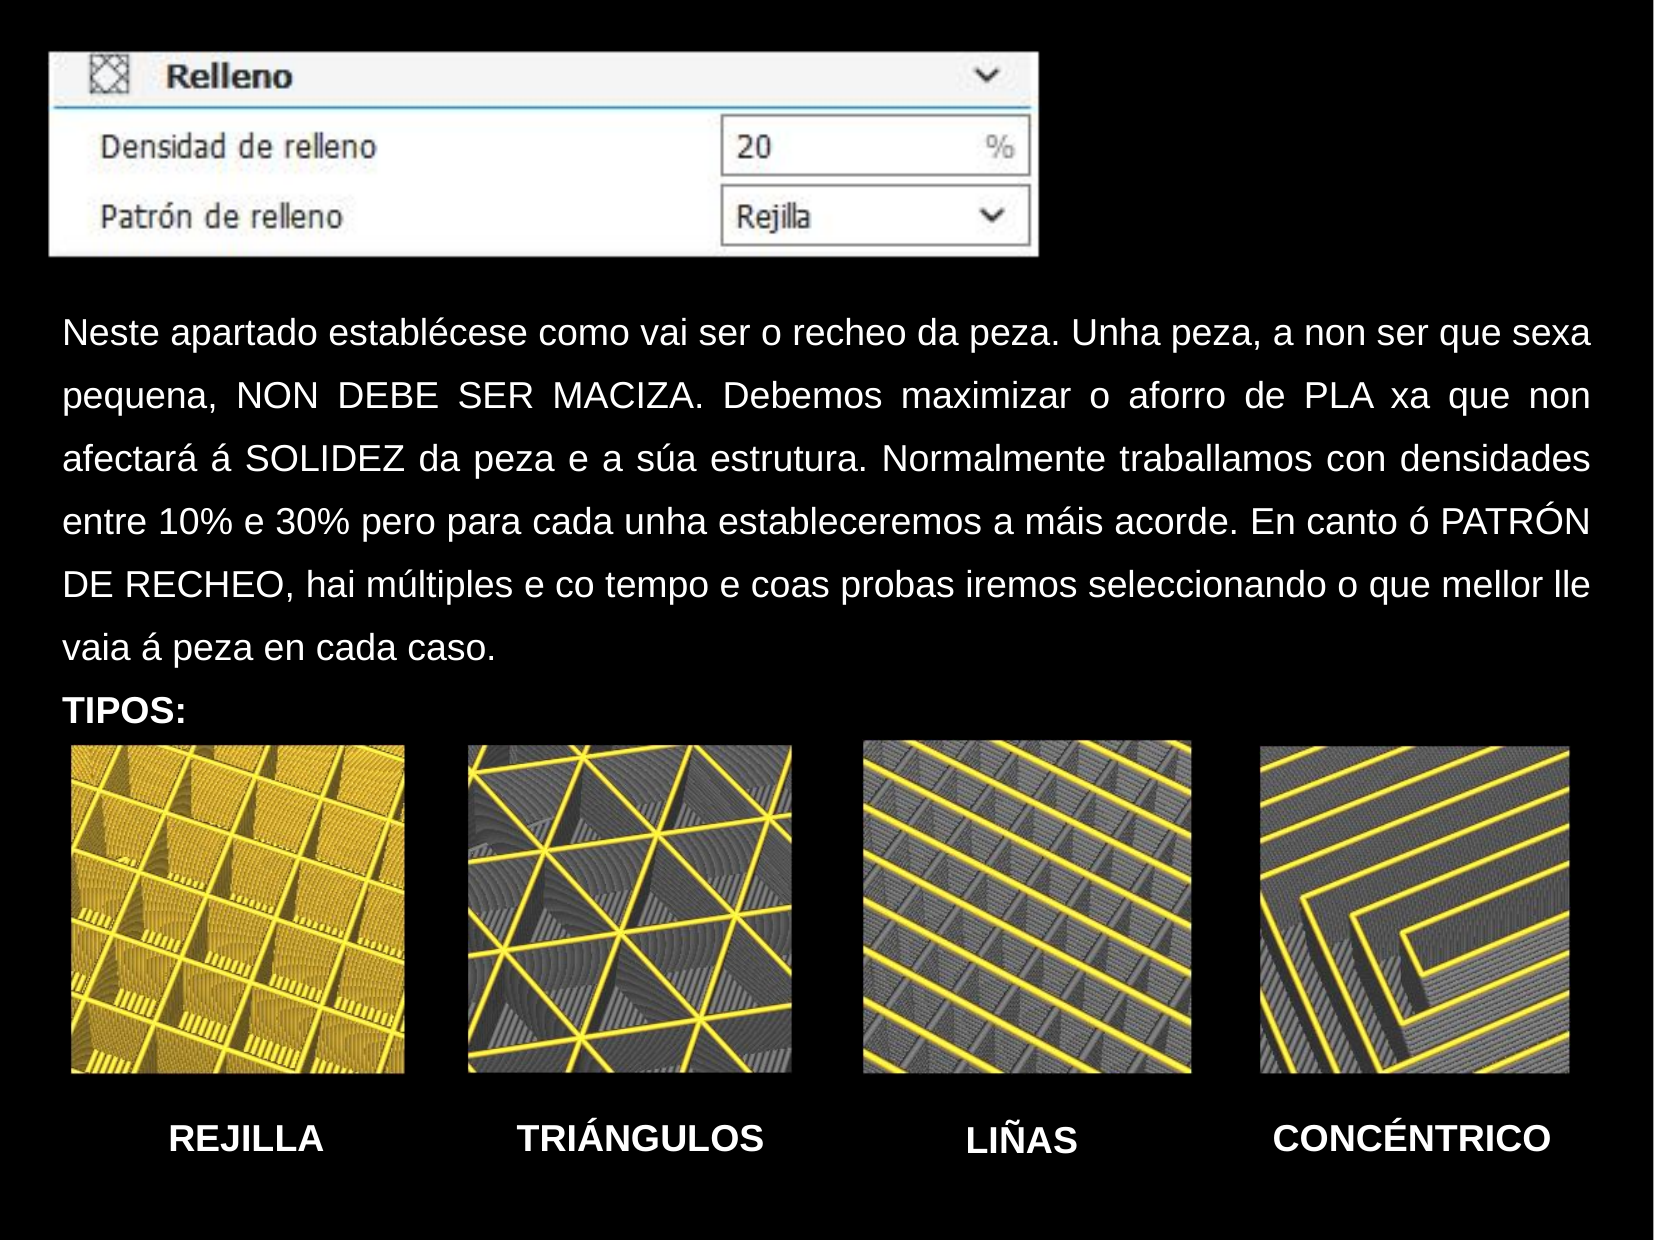

Neste apartado establécese como vai ser o recheo da peza. Unha peza, a non ser que sexa pequena, NON DEBE SER MACIZA. Debemos maximizar o aforro de PLA xa que non afectará á SOLIDEZ da peza e a súa estrutura. Normalmente traballamos con densidades entre 10% e 30% pero para cada unha estableceremos a máis acorde. En canto ó PATRÓN DE RECHEO, hai múltiples e co tempo e coas probas iremos seleccionando o que mellor lle vaia á peza en cada caso.
TIPOS:
REJILLA
TRIÁNGULOS
CONCÉNTRICO
LIÑAS